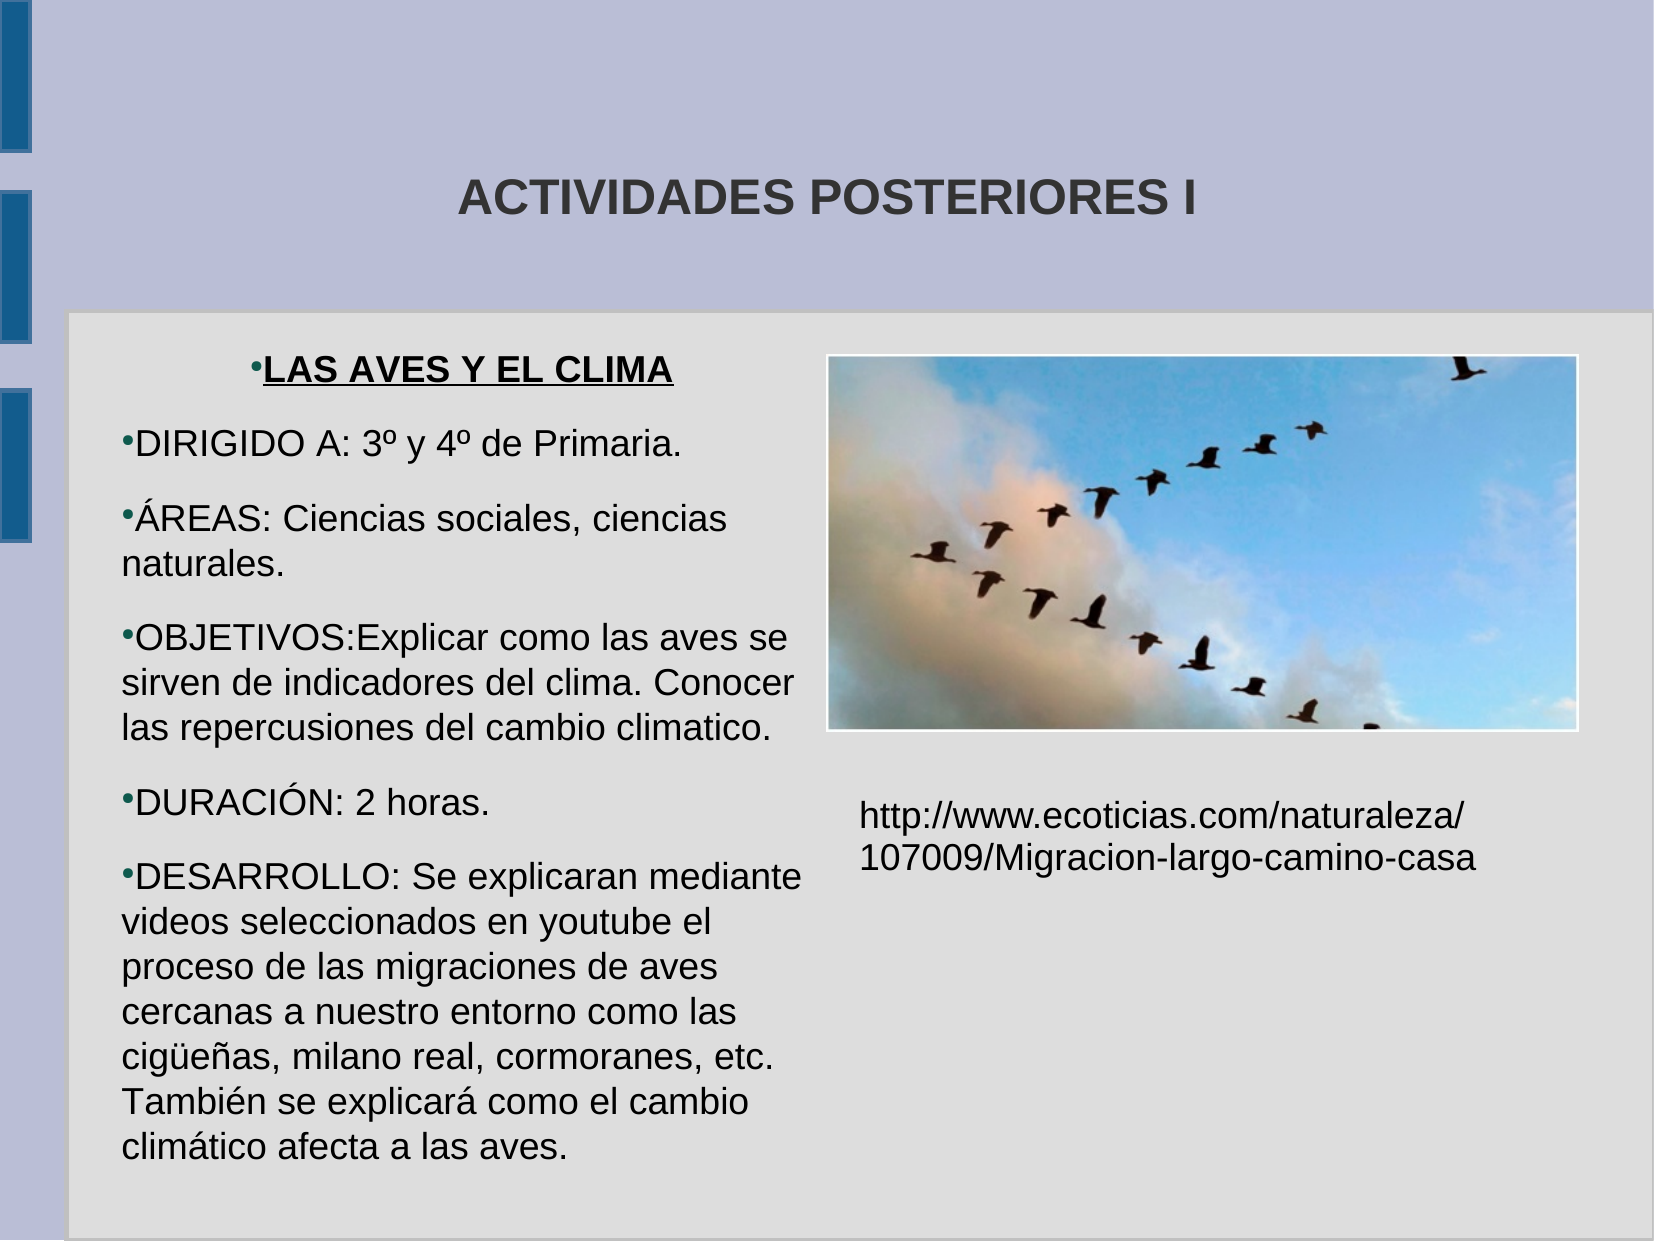

# ACTIVIDADES POSTERIORES I
LAS AVES Y EL CLIMA
DIRIGIDO A: 3º y 4º de Primaria.
ÁREAS: Ciencias sociales, ciencias naturales.
OBJETIVOS:Explicar como las aves se sirven de indicadores del clima. Conocer las repercusiones del cambio climatico.
DURACIÓN: 2 horas.
DESARROLLO: Se explicaran mediante videos seleccionados en youtube el proceso de las migraciones de aves cercanas a nuestro entorno como las cigüeñas, milano real, cormoranes, etc. También se explicará como el cambio climático afecta a las aves.
http://www.ecoticias.com/naturaleza/107009/Migracion-largo-camino-casa